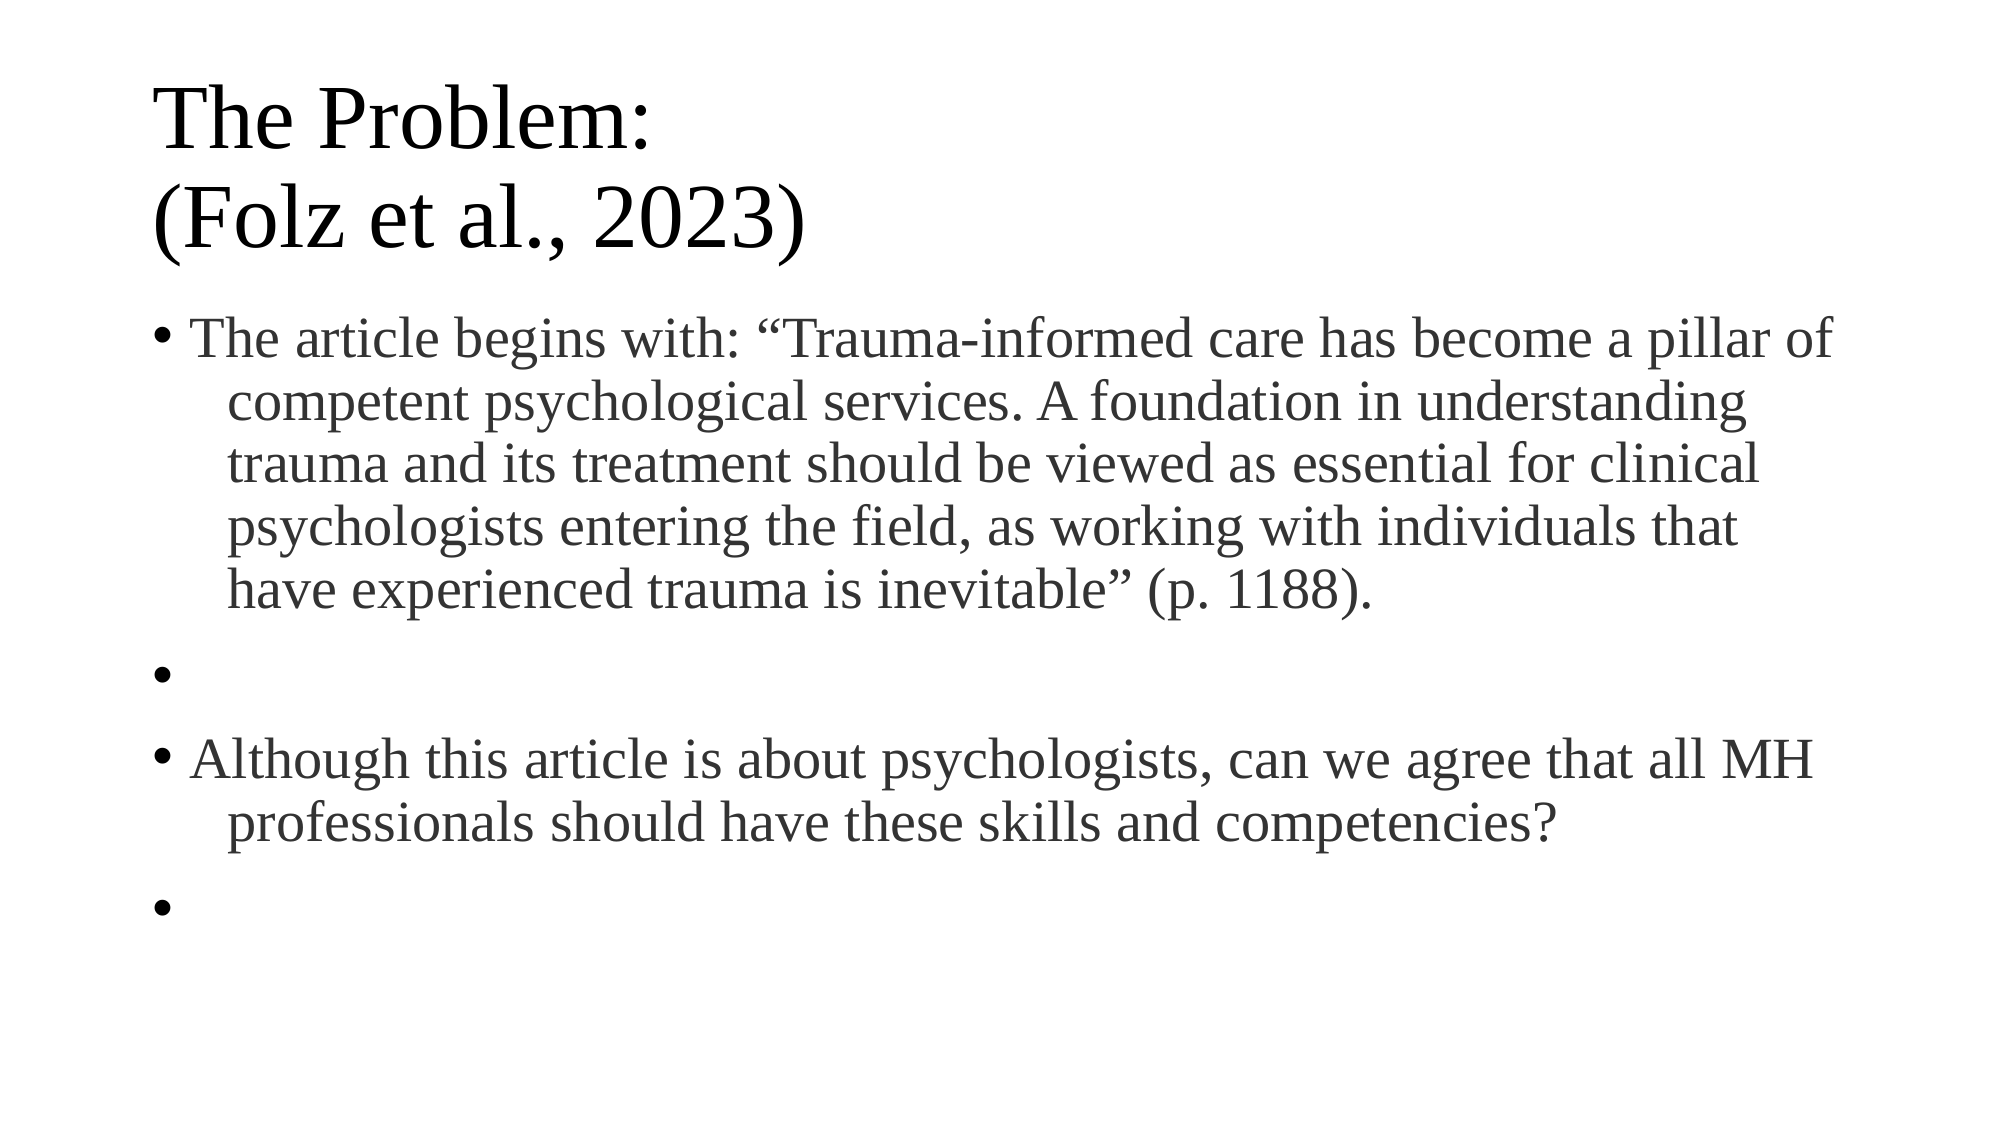

# The Problem: (Folz et al., 2023)
The article begins with: “Trauma-informed care has become a pillar of competent psychological services. A foundation in understanding trauma and its treatment should be viewed as essential for clinical psychologists entering the field, as working with individuals that have experienced trauma is inevitable” (p. 1188).
Although this article is about psychologists, can we agree that all MH professionals should have these skills and competencies?